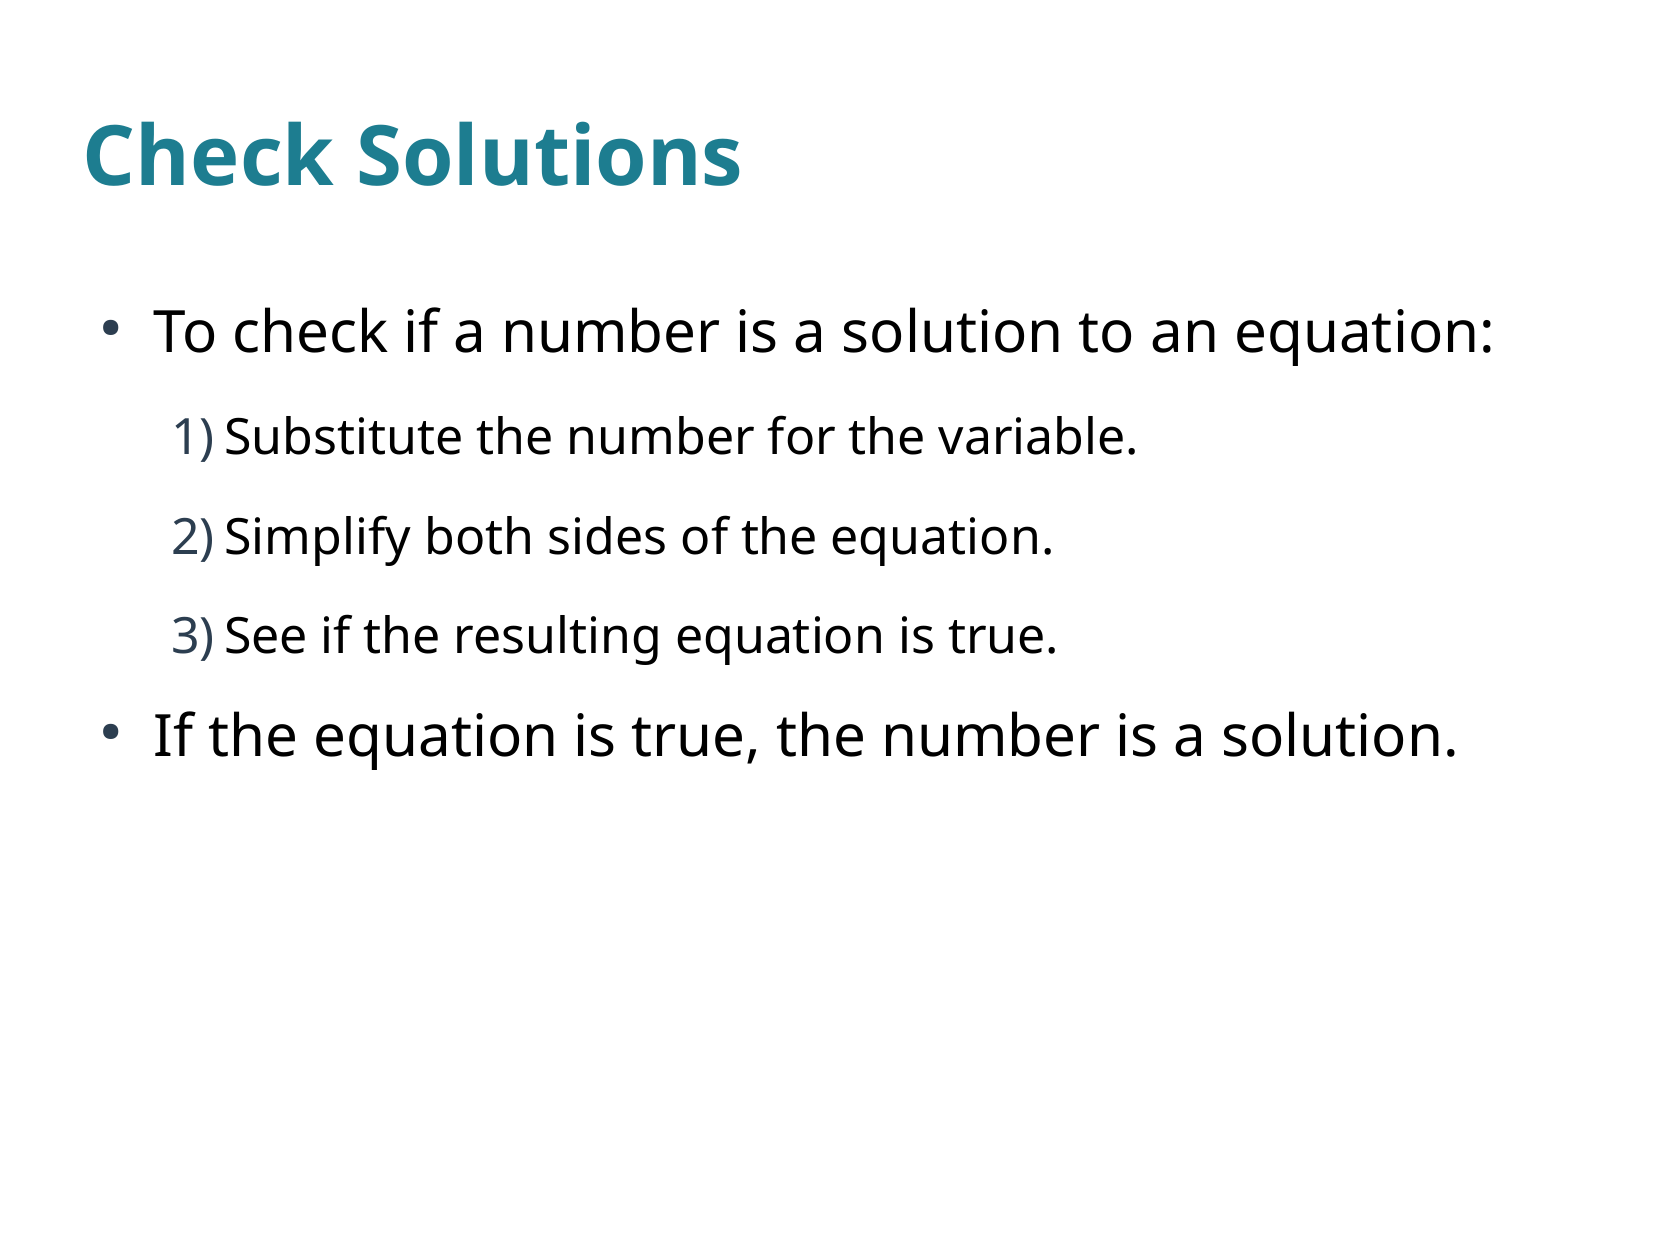

# Check Solutions
To check if a number is a solution to an equation:
Substitute the number for the variable.
Simplify both sides of the equation.
See if the resulting equation is true.
If the equation is true, the number is a solution.